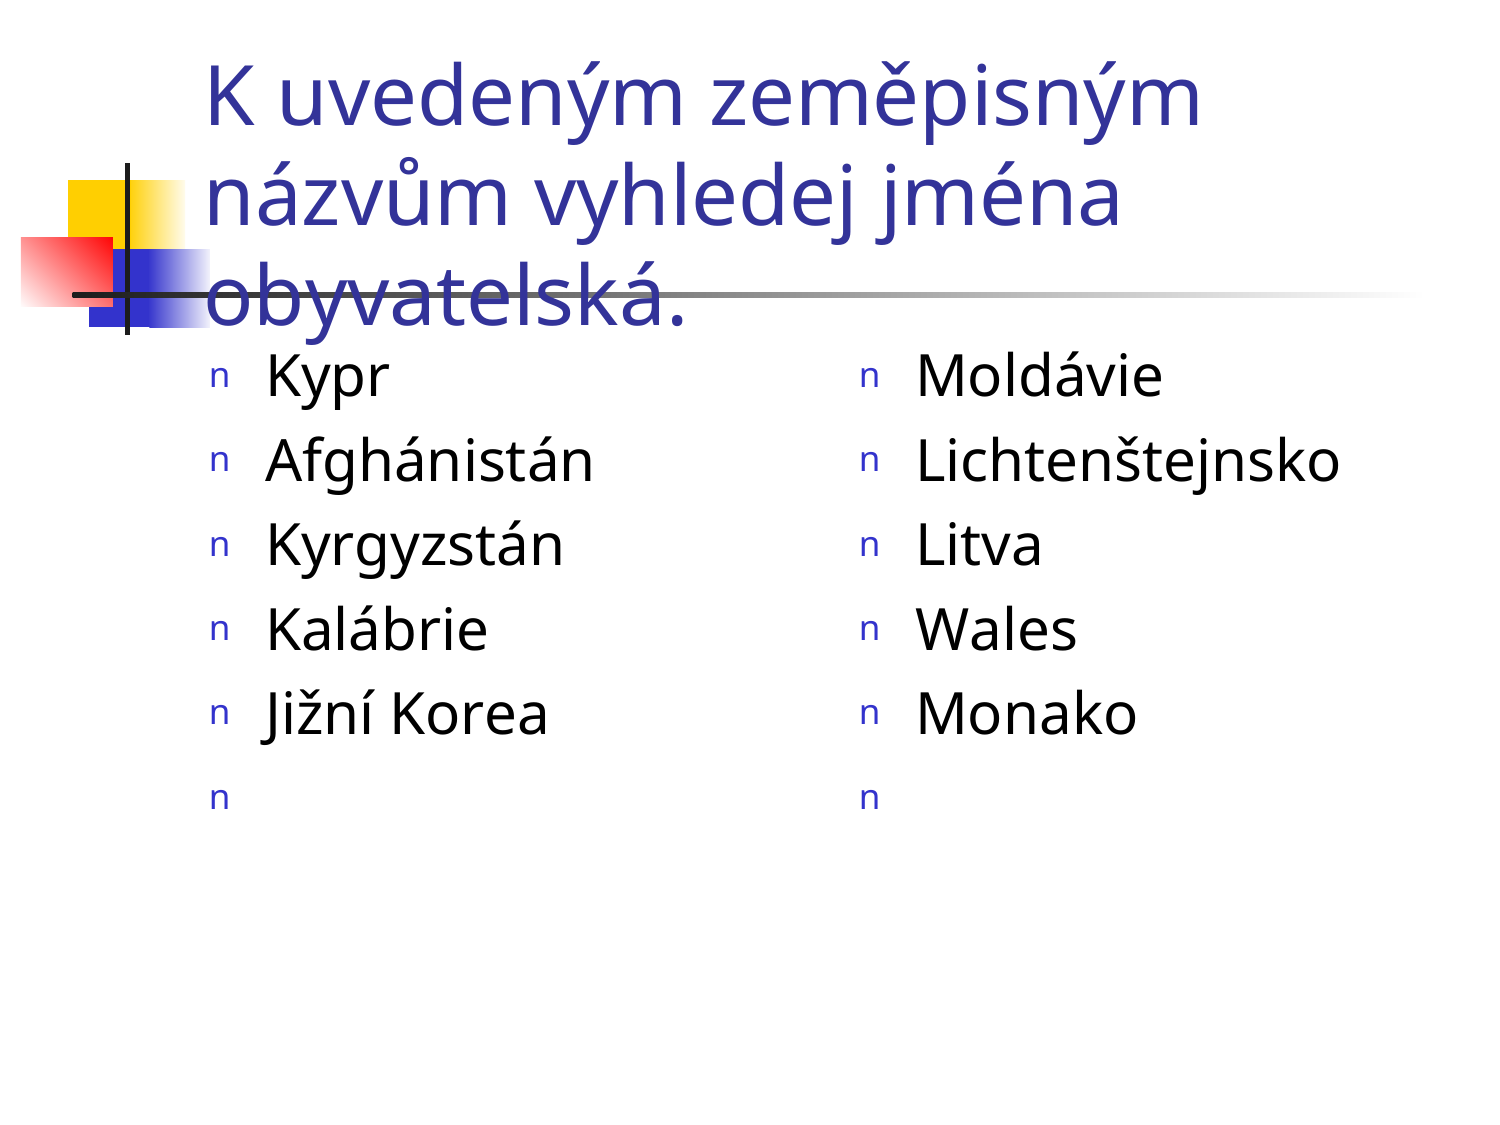

# K uvedeným zeměpisným názvům vyhledej jména obyvatelská.
Kypr
Afghánistán
Kyrgyzstán
Kalábrie
Jižní Korea
Moldávie
Lichtenštejnsko
Litva
Wales
Monako